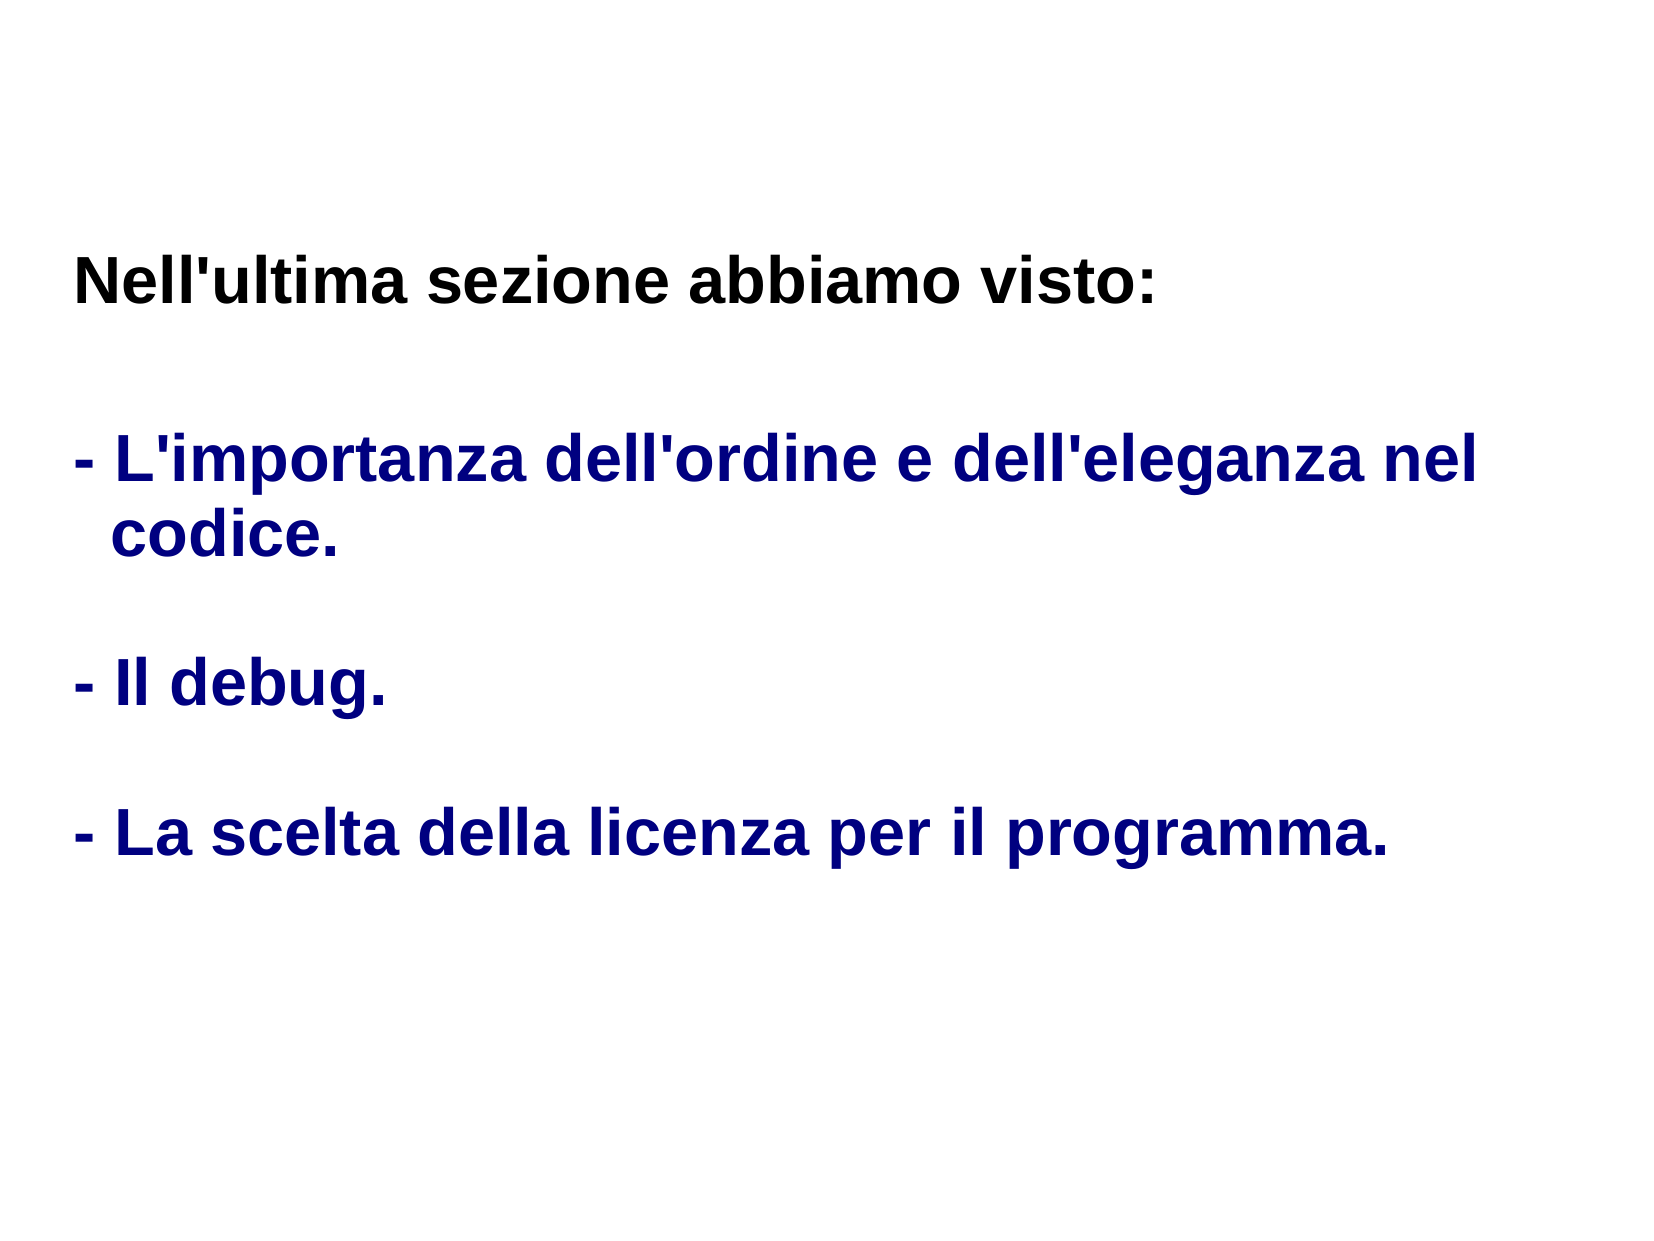

Nell'ultima sezione abbiamo visto:
- L'importanza dell'ordine e dell'eleganza nel codice.
- Il debug.
- La scelta della licenza per il programma.